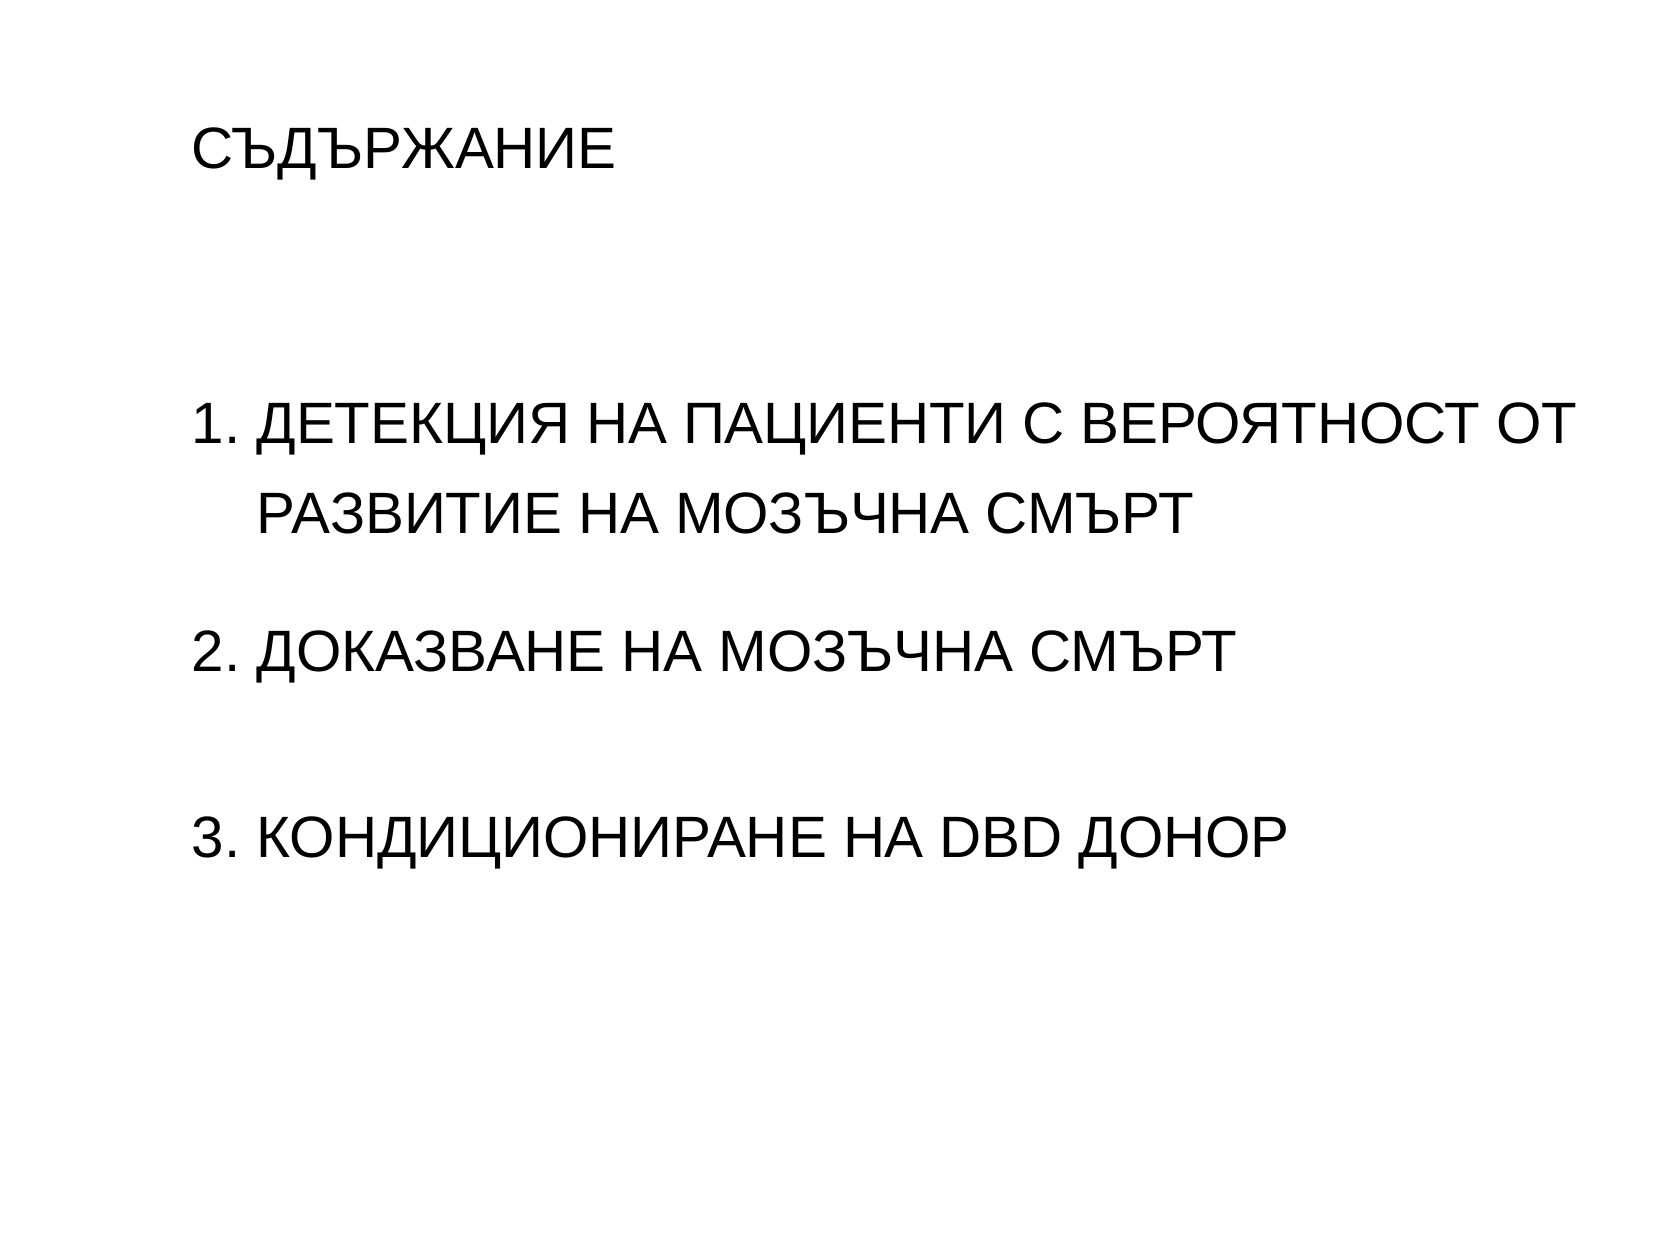

СЪДЪРЖАНИЕ
1. ДЕТЕКЦИЯ НА ПАЦИЕНТИ С ВЕРОЯТНОСТ ОТ
 РАЗВИТИЕ НА МОЗЪЧНА СМЪРТ
2. ДОКАЗВАНЕ НА МОЗЪЧНА СМЪРТ
3. КОНДИЦИОНИРАНЕ НА DBD ДОНОР